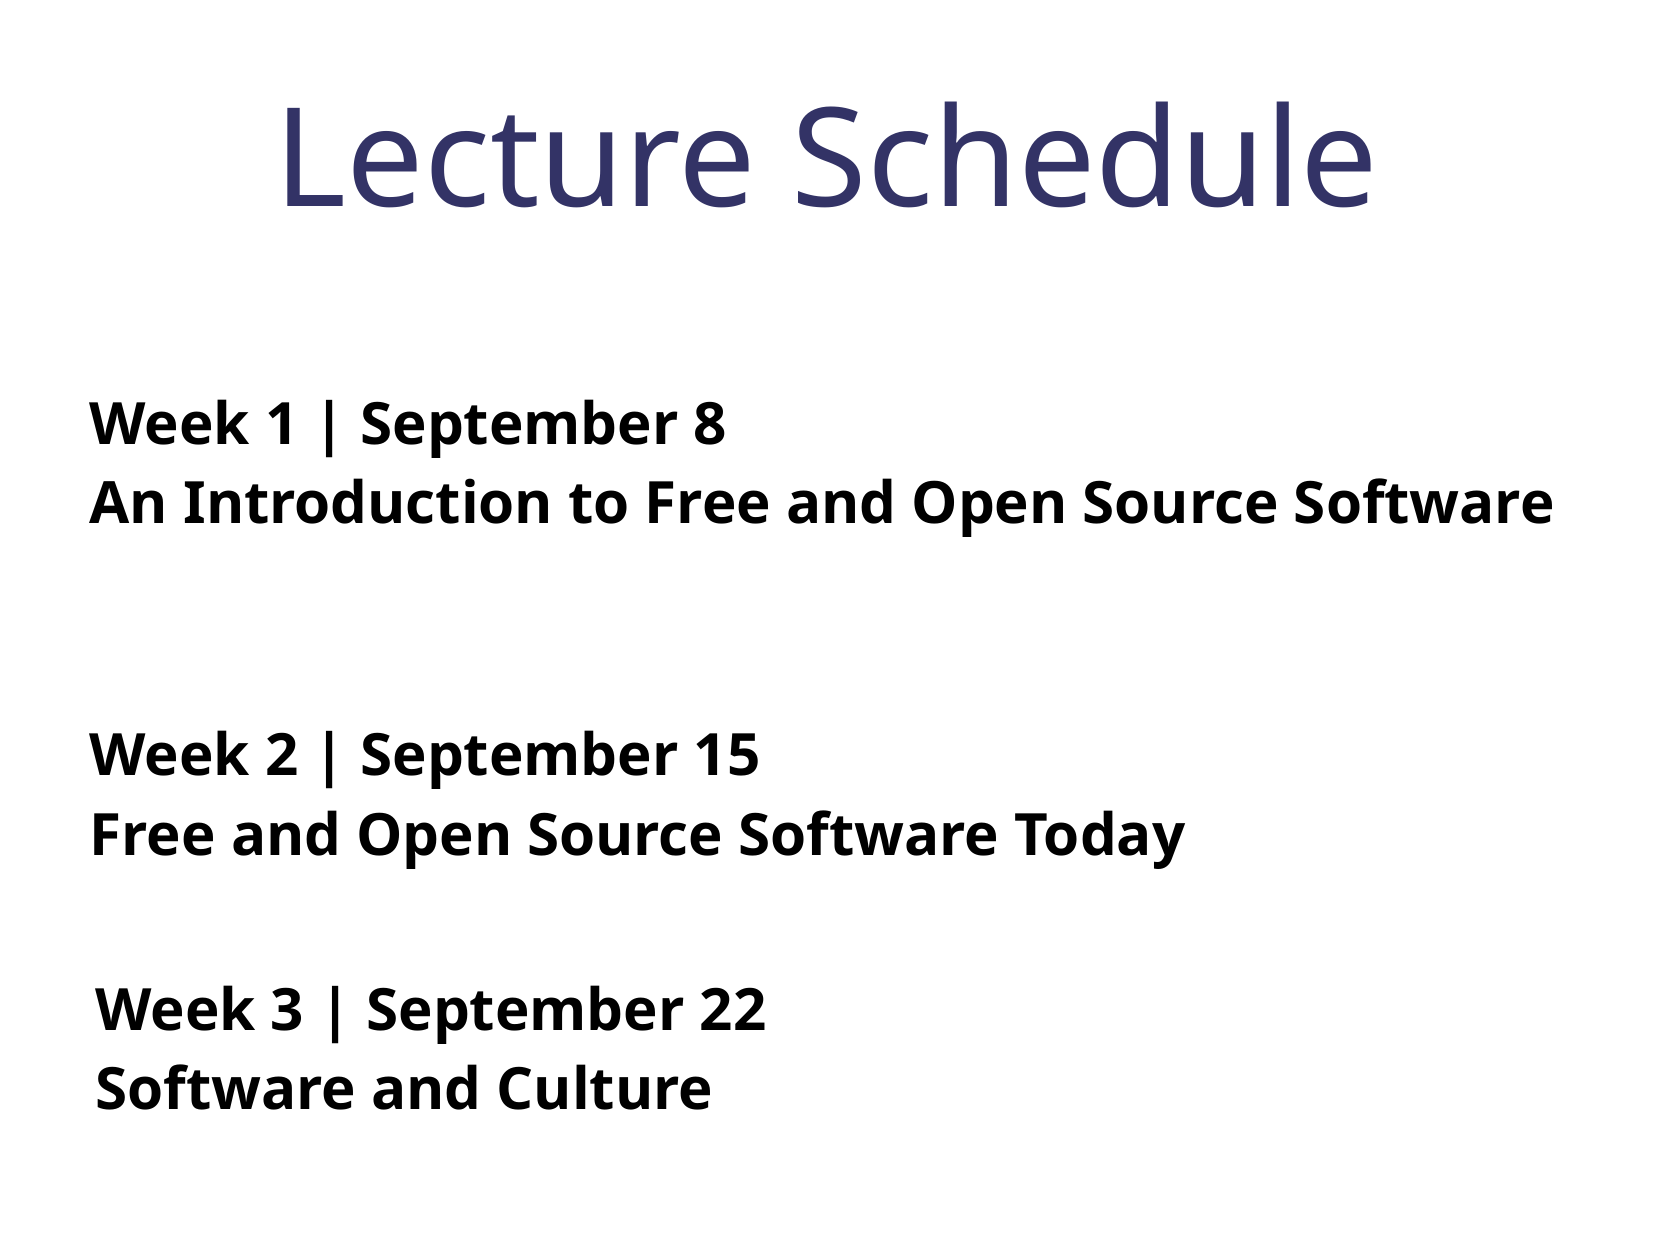

# Lecture Schedule
Week 1 | September 8
An Introduction to Free and Open Source Software
Week 2 | September 15
Free and Open Source Software Today
Week 3 | September 22
Software and Culture